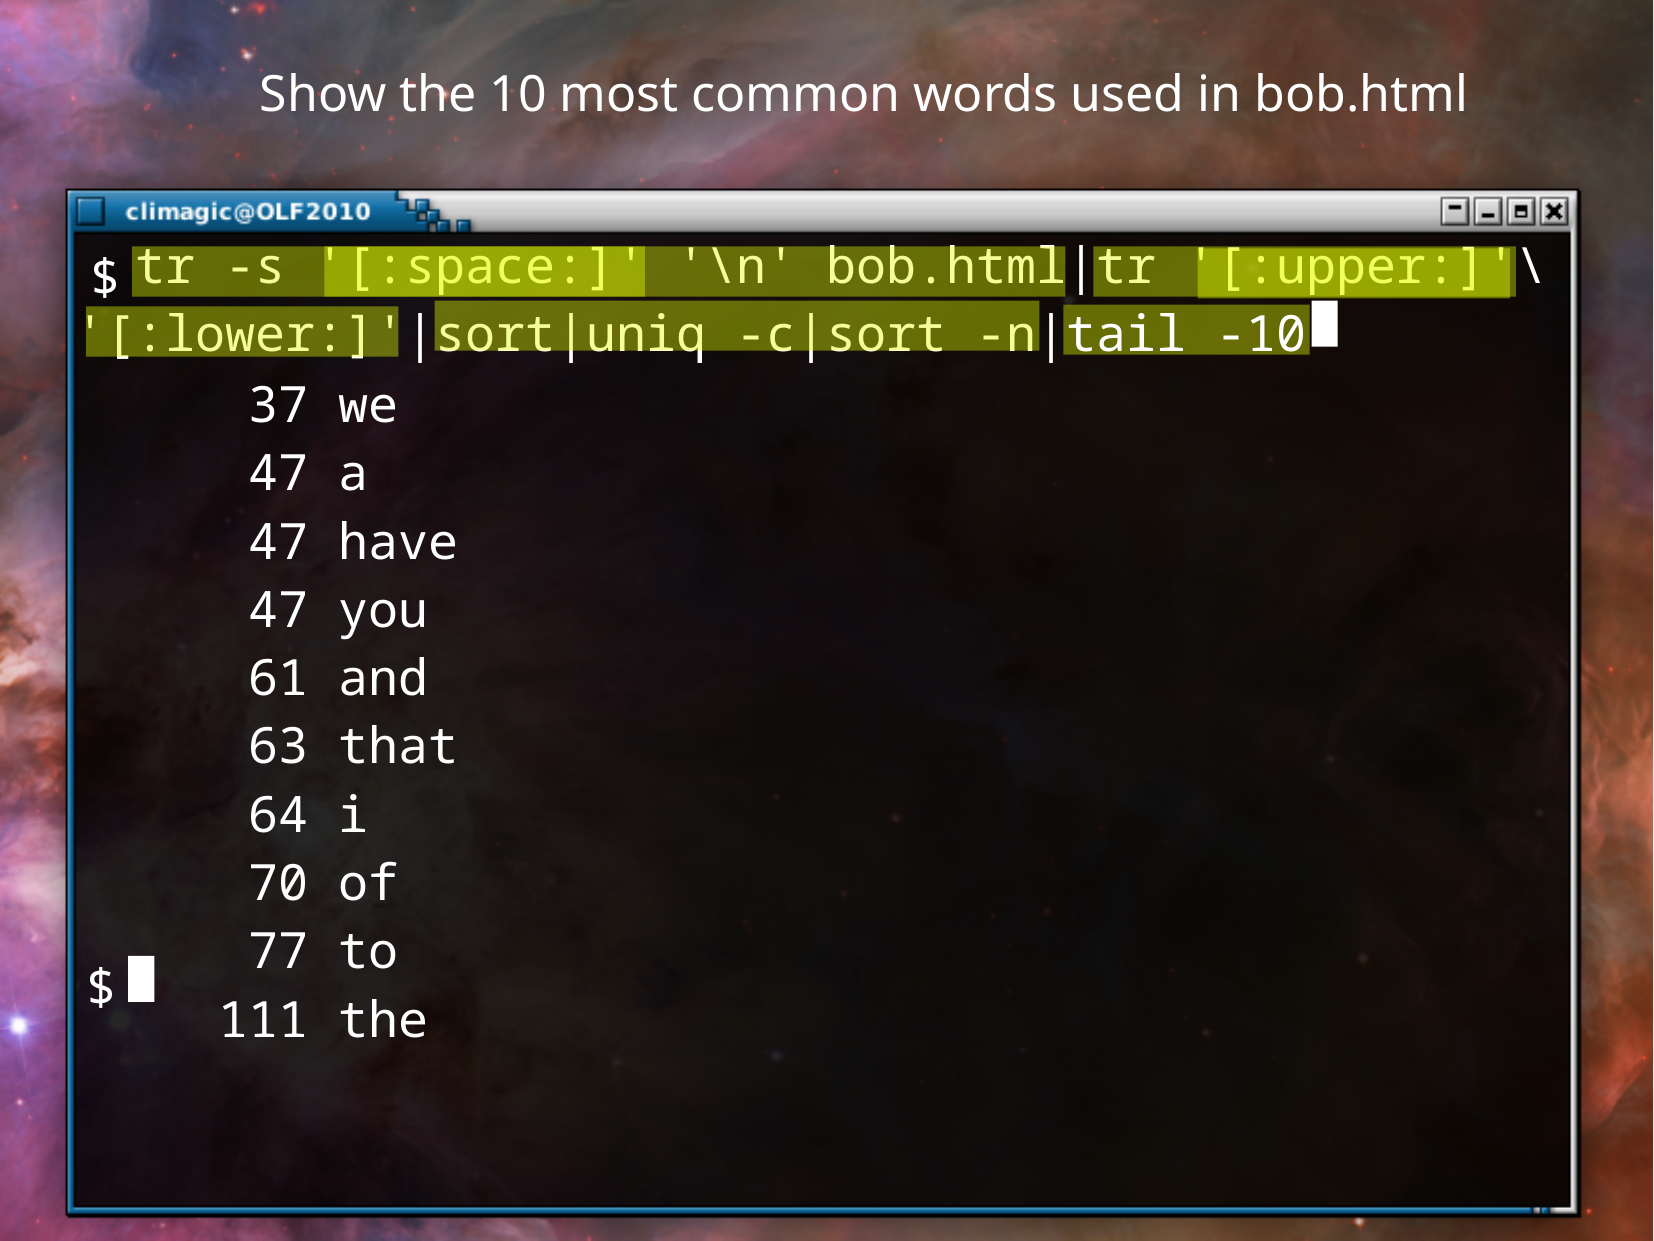

Show the 10 most common words used in bob.html
# tr -s '[:space:]' '\n' bob.html|tr '[:upper:]'\ '[:lower:]'|sort|uniq -c|sort -n|tail -10
$
 37 we
 47 a
 47 have
 47 you
 61 and
 63 that
 64 i
 70 of
 77 to
 111 the
$